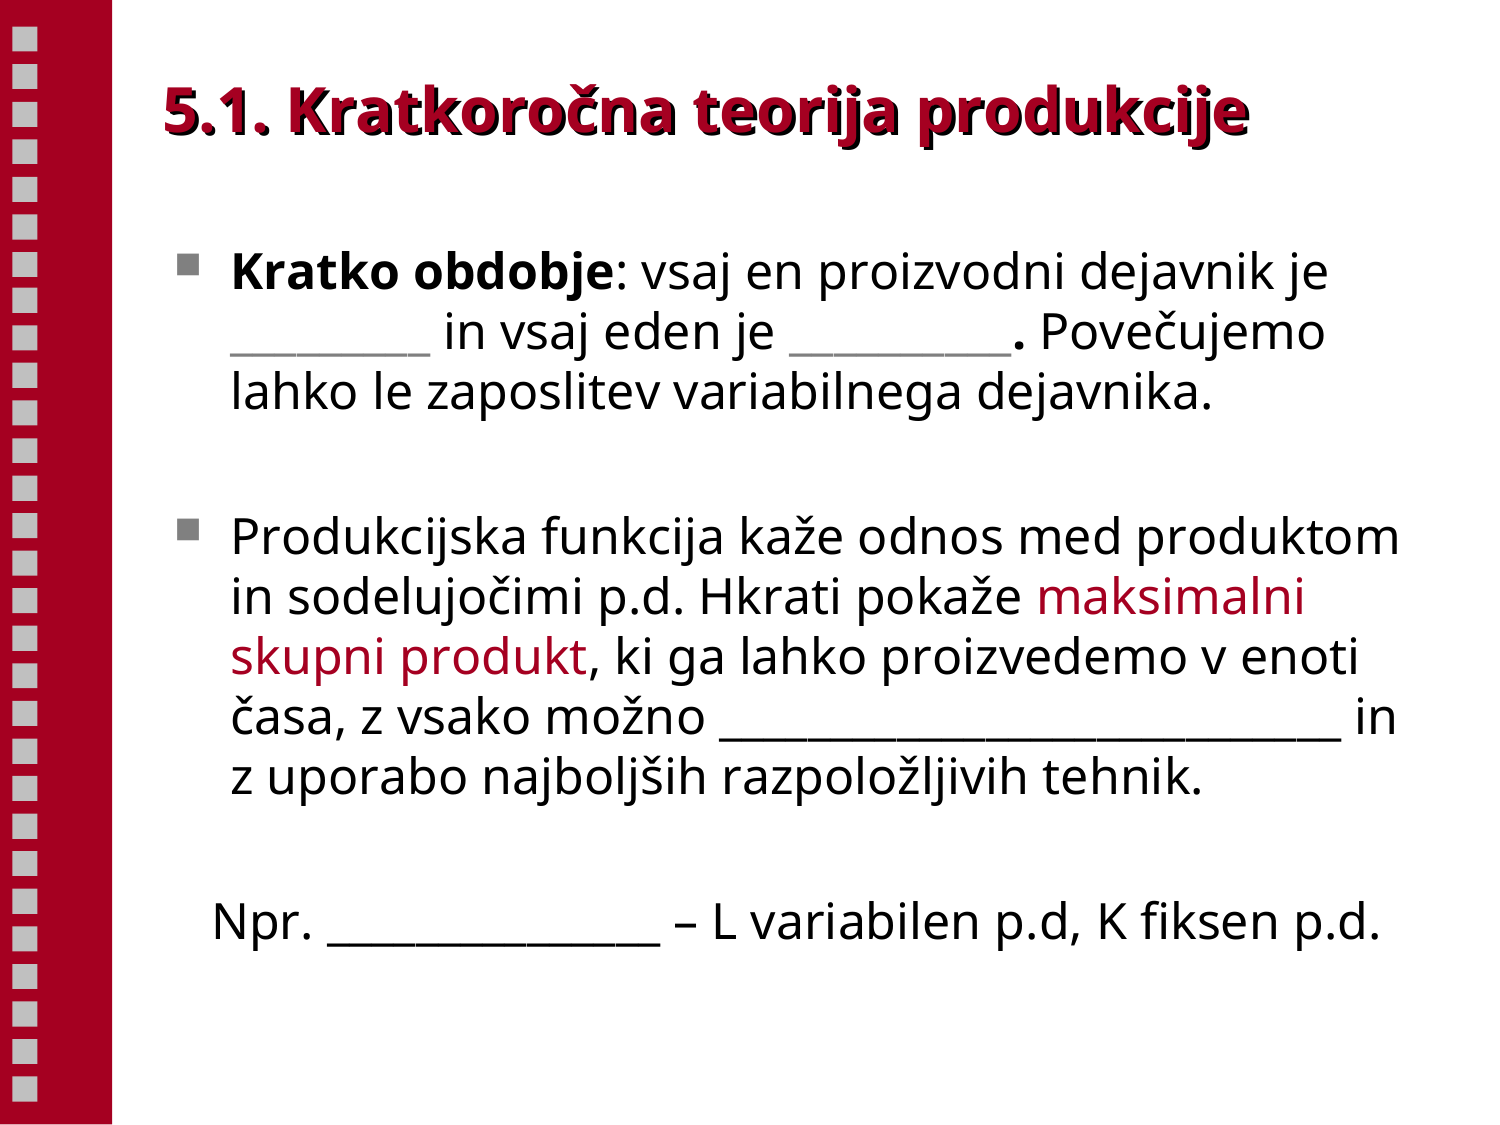

# 5.1. Kratkoročna teorija produkcije
Kratko obdobje: vsaj en proizvodni dejavnik je _________ in vsaj eden je __________. Povečujemo lahko le zaposlitev variabilnega dejavnika.
Produkcijska funkcija kaže odnos med produktom in sodelujočimi p.d. Hkrati pokaže maksimalni skupni produkt, ki ga lahko proizvedemo v enoti časa, z vsako možno ____________________________ in z uporabo najboljših razpoložljivih tehnik.
Npr. _______________ – L variabilen p.d, K fiksen p.d.